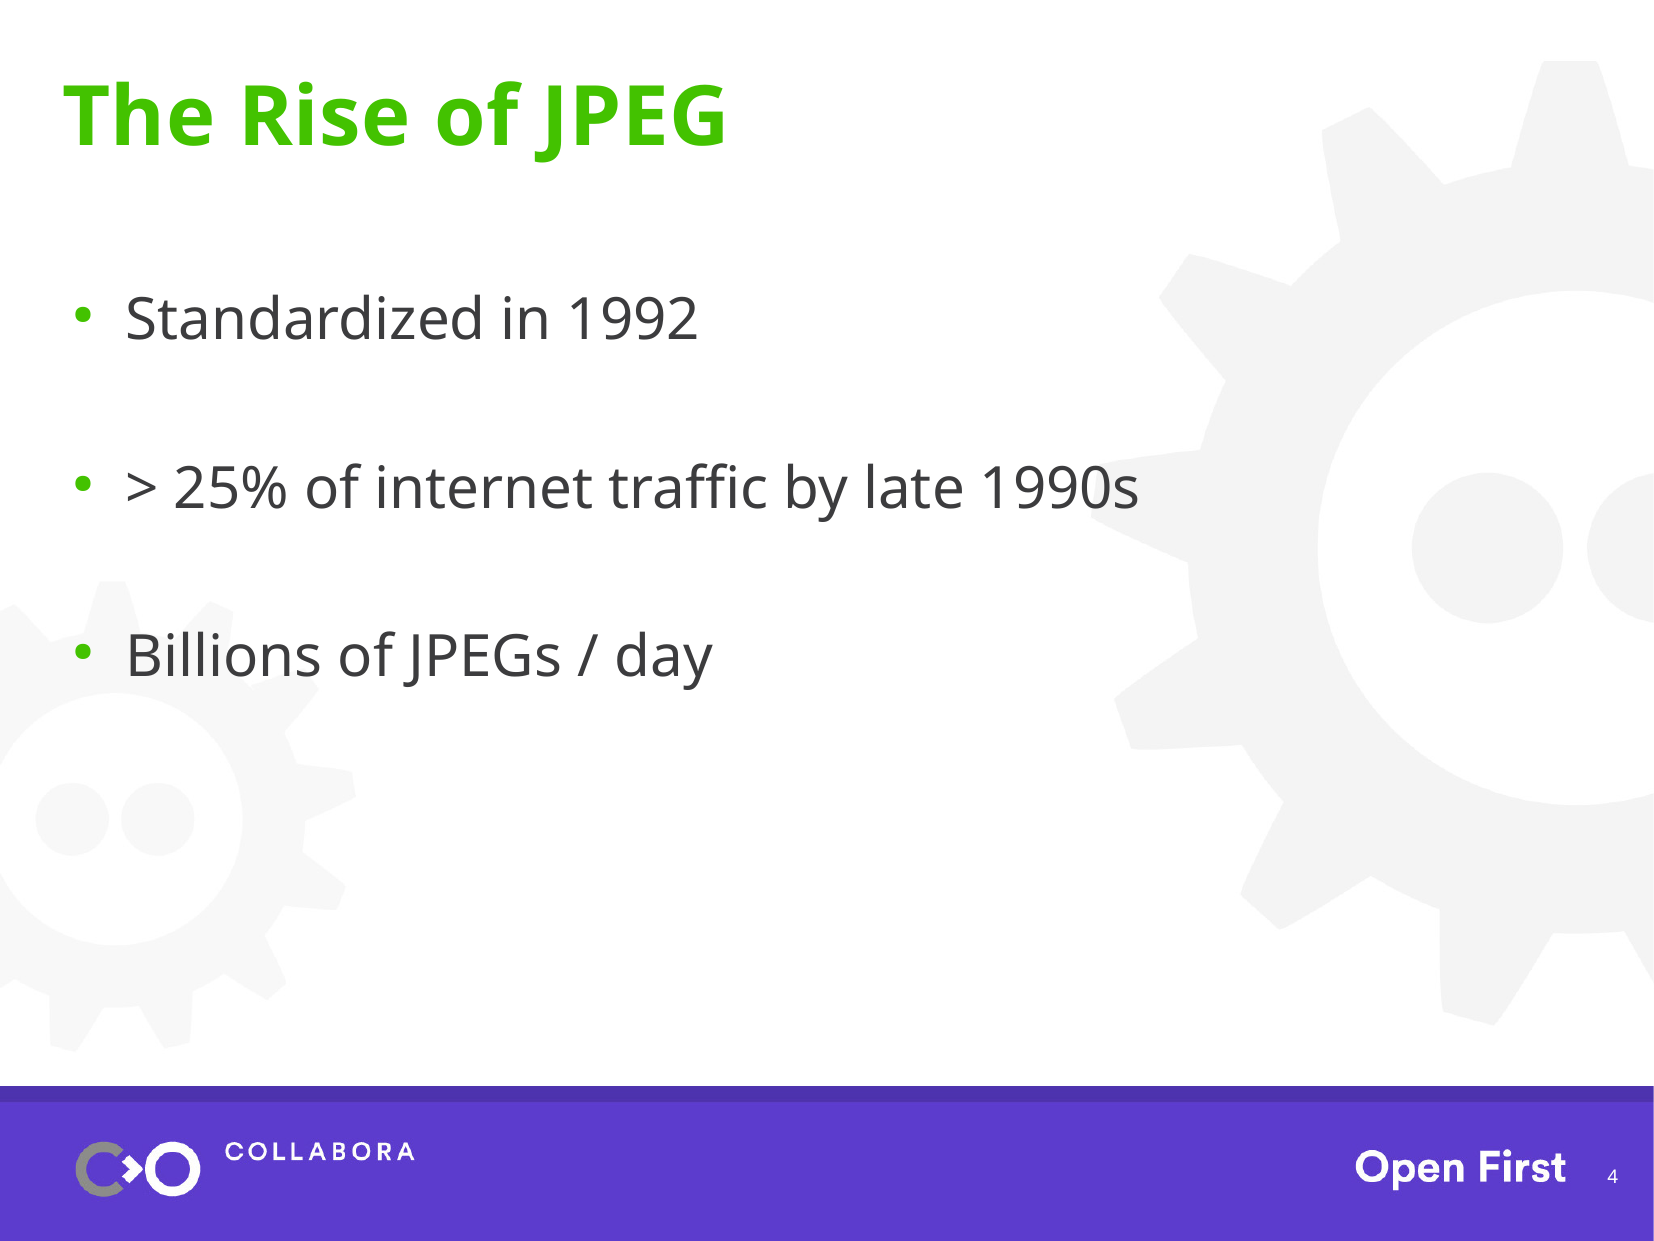

# The Rise of JPEG
Standardized in 1992
> 25% of internet traffic by late 1990s
Billions of JPEGs / day